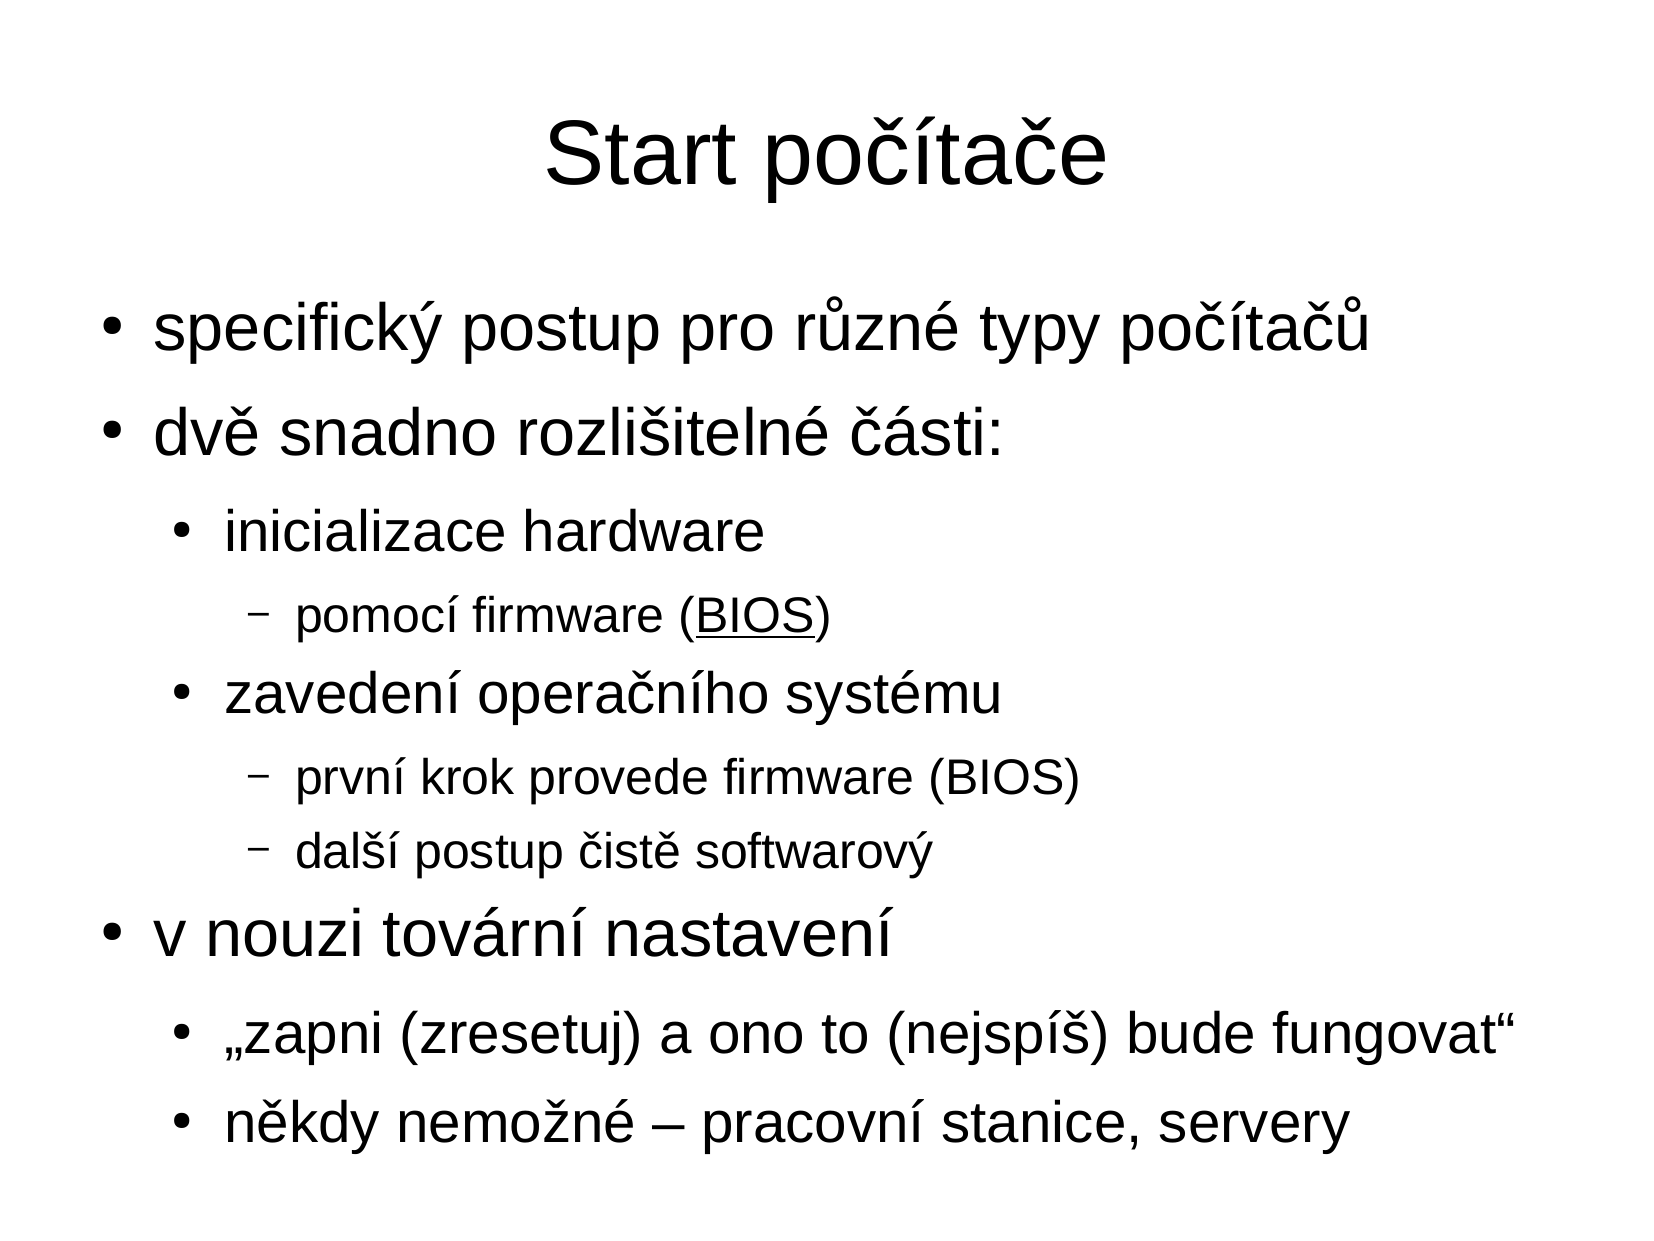

# Start počítače
specifický postup pro různé typy počítačů
dvě snadno rozlišitelné části:
inicializace hardware
pomocí firmware (BIOS)
zavedení operačního systému
první krok provede firmware (BIOS)
další postup čistě softwarový
v nouzi tovární nastavení
„zapni (zresetuj) a ono to (nejspíš) bude fungovat“
někdy nemožné – pracovní stanice, servery